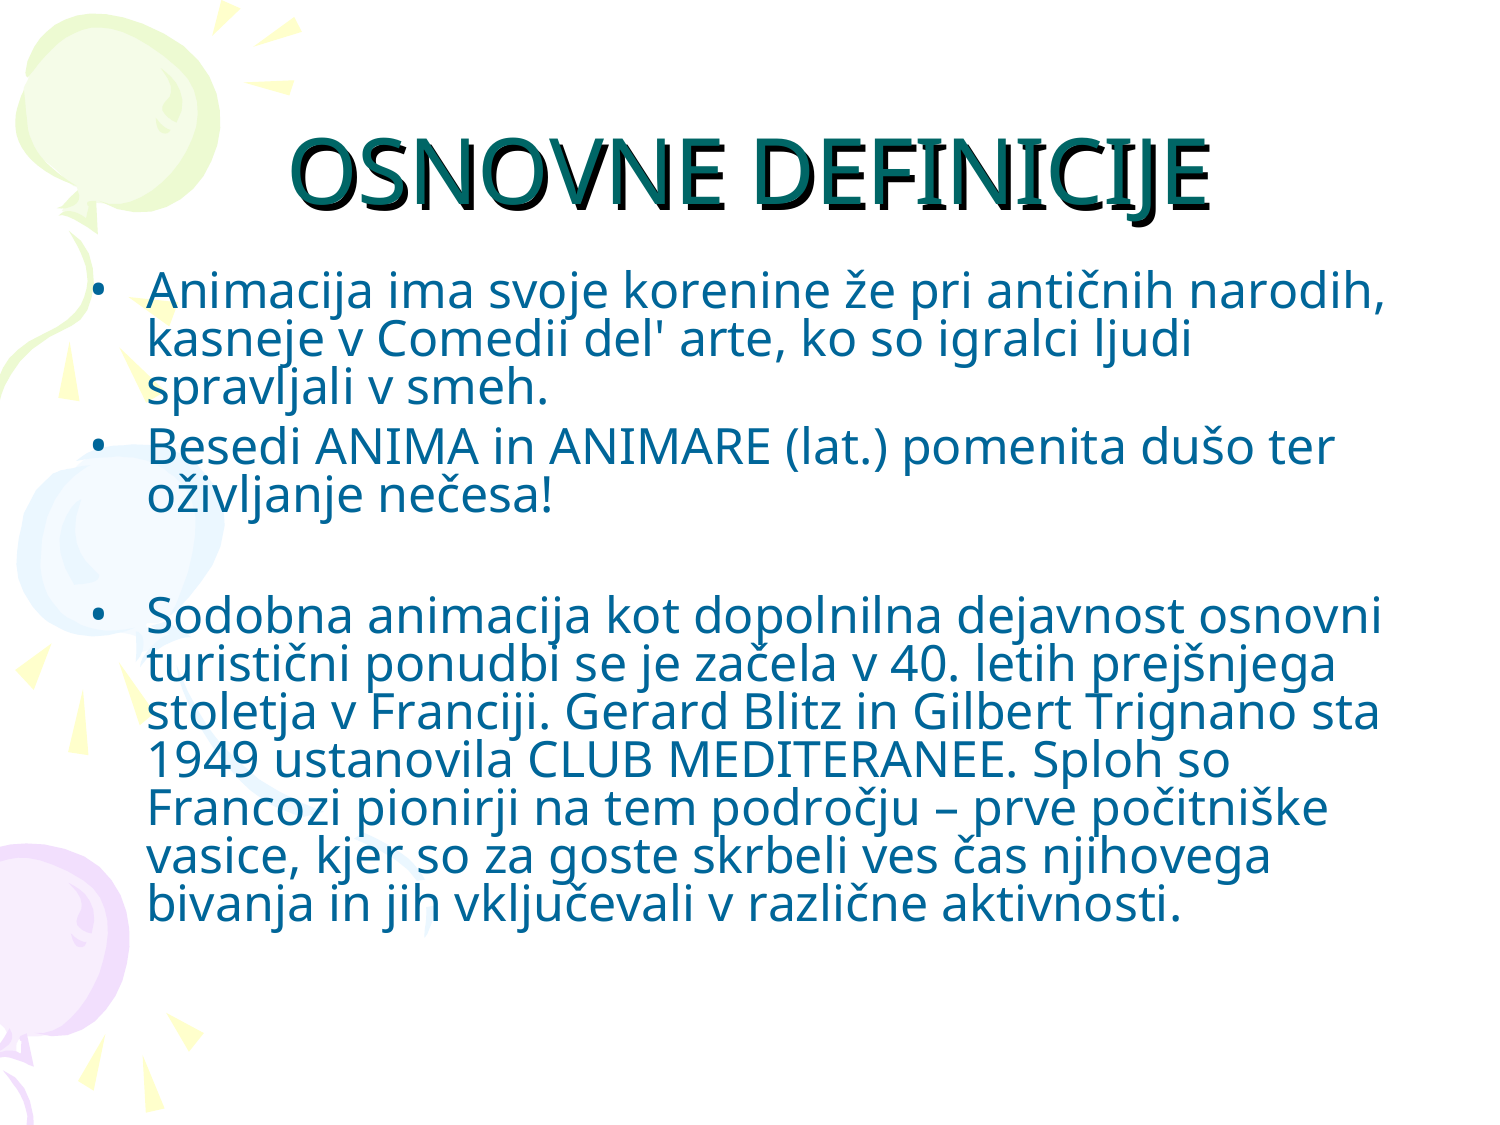

# OSNOVNE DEFINICIJE
Animacija ima svoje korenine že pri antičnih narodih, kasneje v Comedii del' arte, ko so igralci ljudi spravljali v smeh.
Besedi ANIMA in ANIMARE (lat.) pomenita dušo ter oživljanje nečesa!
Sodobna animacija kot dopolnilna dejavnost osnovni turistični ponudbi se je začela v 40. letih prejšnjega stoletja v Franciji. Gerard Blitz in Gilbert Trignano sta 1949 ustanovila CLUB MEDITERANEE. Sploh so Francozi pionirji na tem področju – prve počitniške vasice, kjer so za goste skrbeli ves čas njihovega bivanja in jih vključevali v različne aktivnosti.